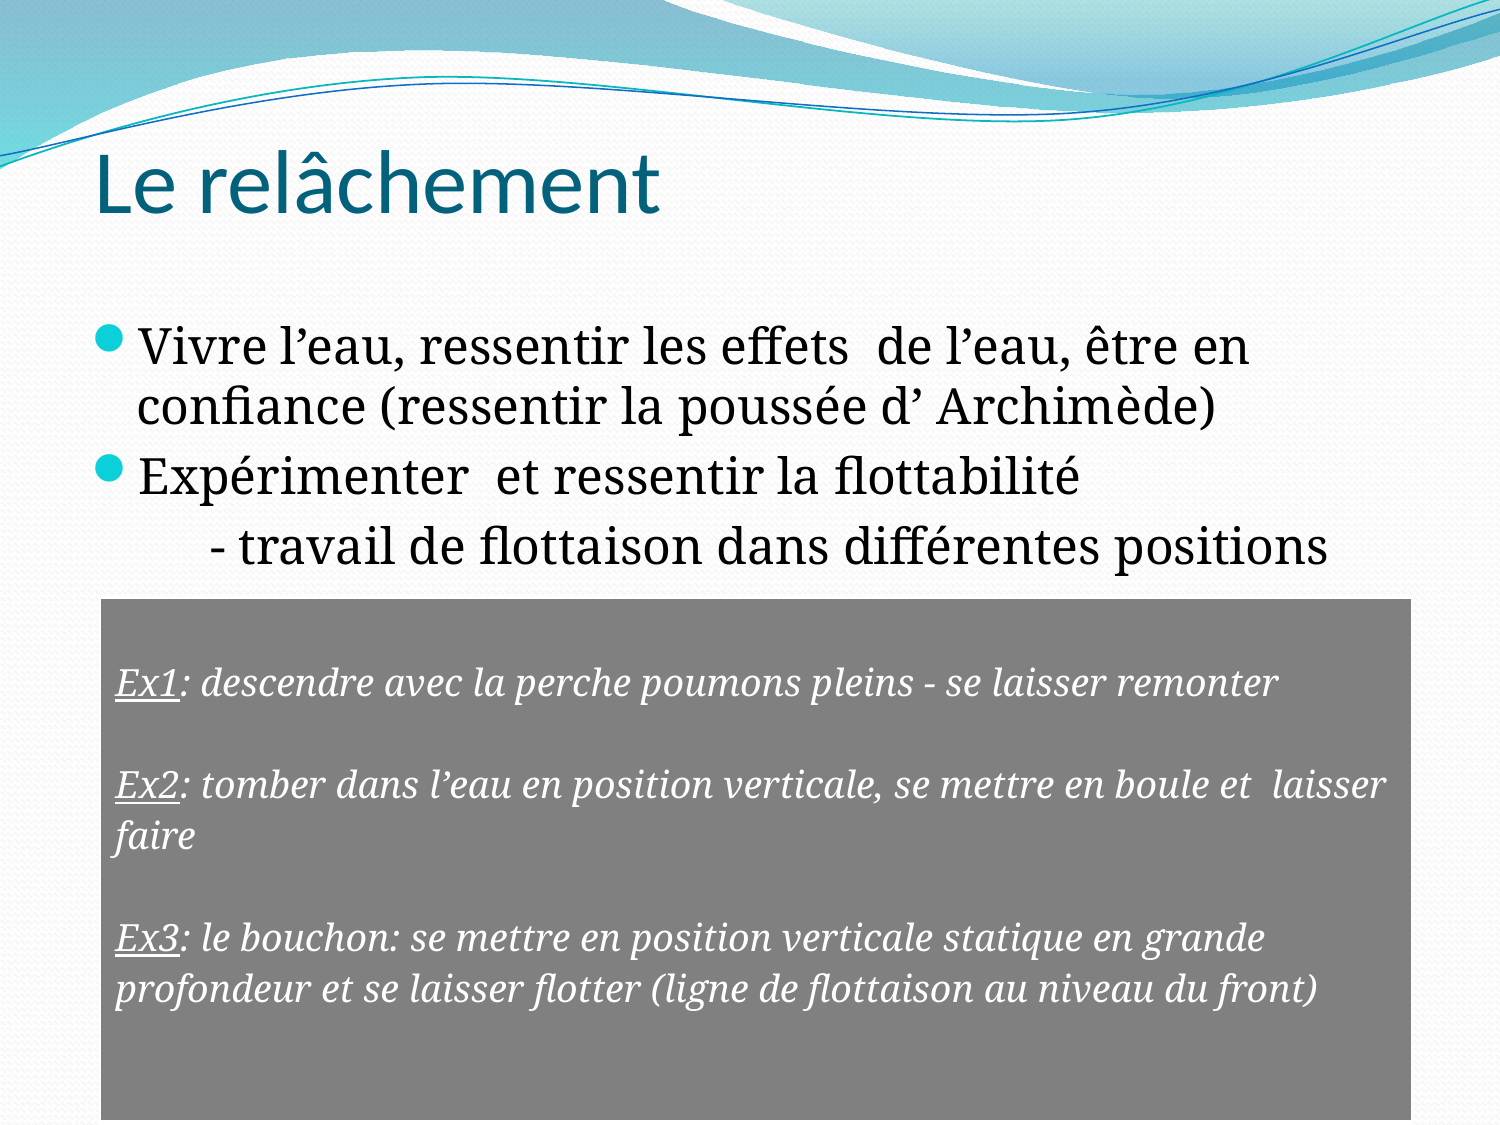

# Le relâchement
Vivre l’eau, ressentir les effets de l’eau, être en confiance (ressentir la poussée d’ Archimède)
Expérimenter et ressentir la flottabilité
		- travail de flottaison dans différentes positions
| Ex1: descendre avec la perche poumons pleins - se laisser remonter Ex2: tomber dans l’eau en position verticale, se mettre en boule et laisser faire Ex3: le bouchon: se mettre en position verticale statique en grande profondeur et se laisser flotter (ligne de flottaison au niveau du front) |
| --- |